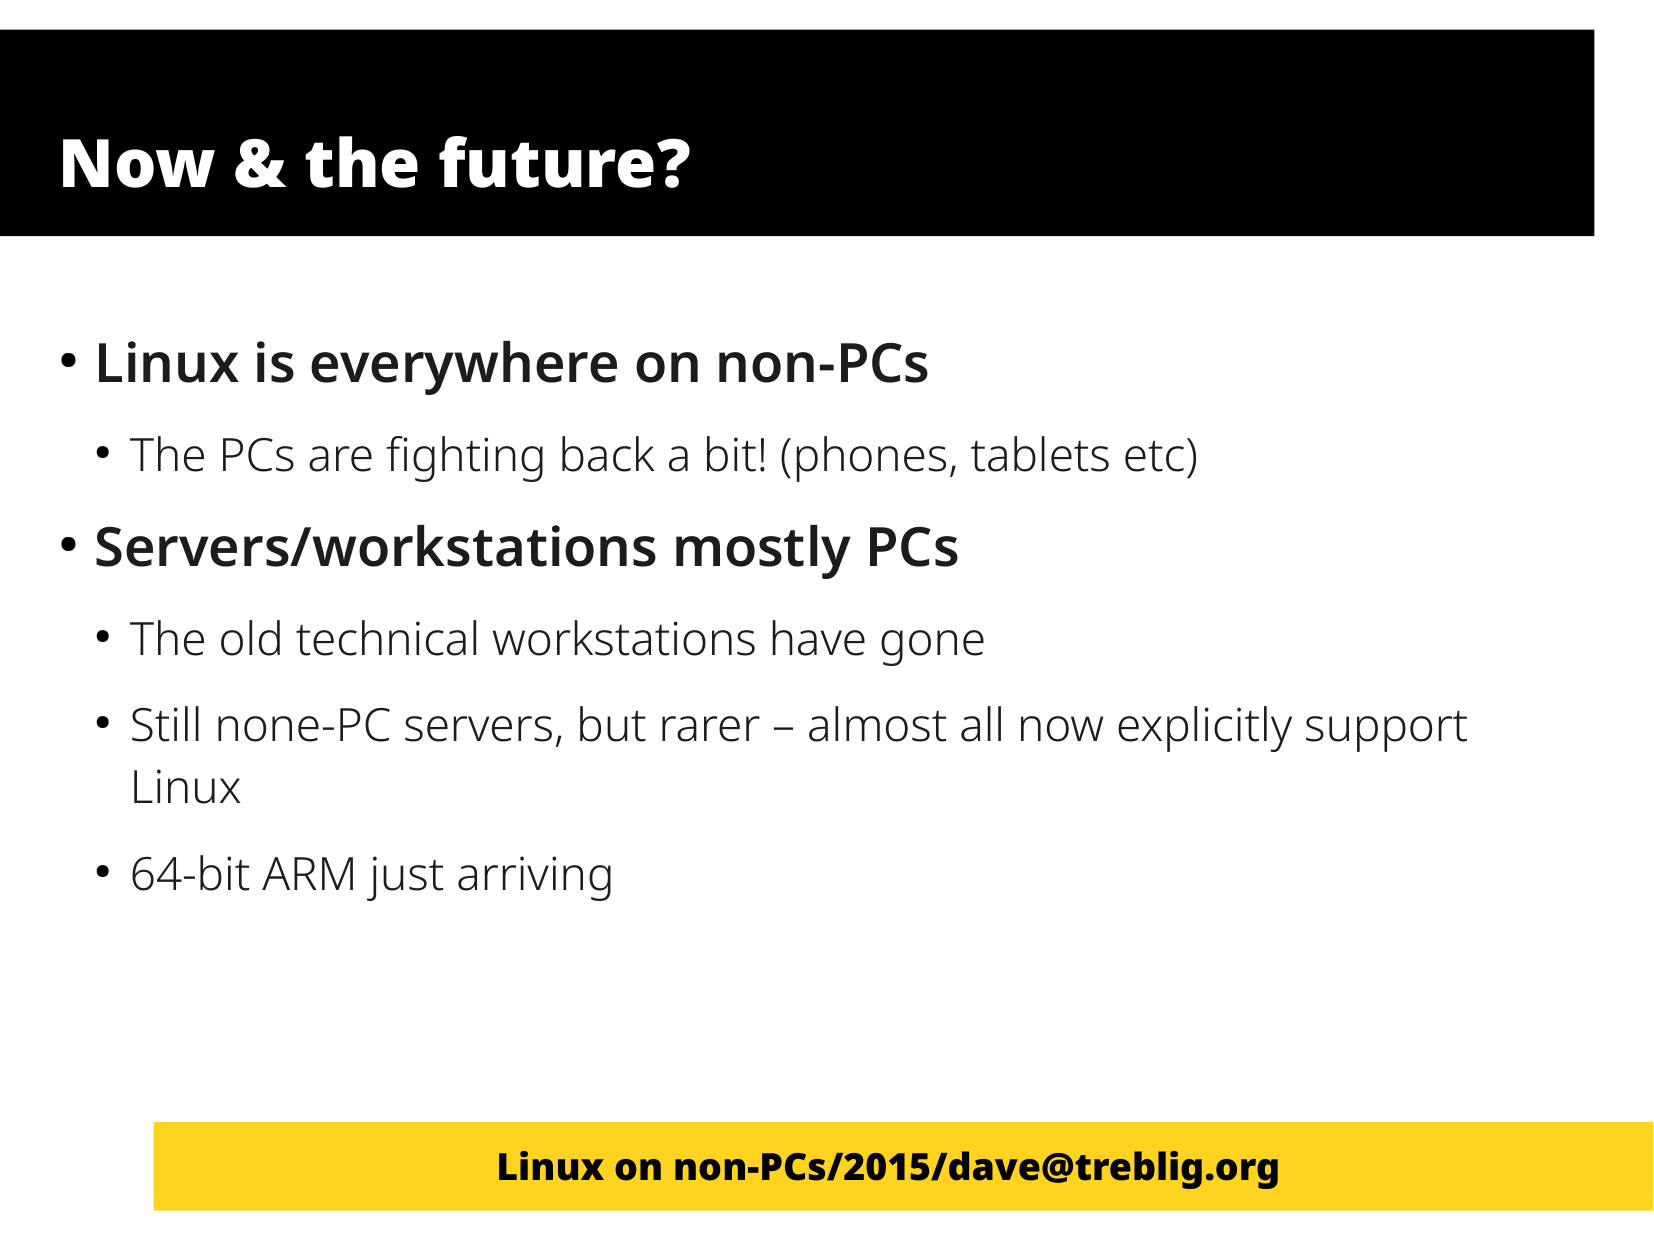

# Now & the future?
Linux is everywhere on non-PCs
The PCs are fighting back a bit! (phones, tablets etc)
Servers/workstations mostly PCs
The old technical workstations have gone
Still none-PC servers, but rarer – almost all now explicitly support Linux
64-bit ARM just arriving